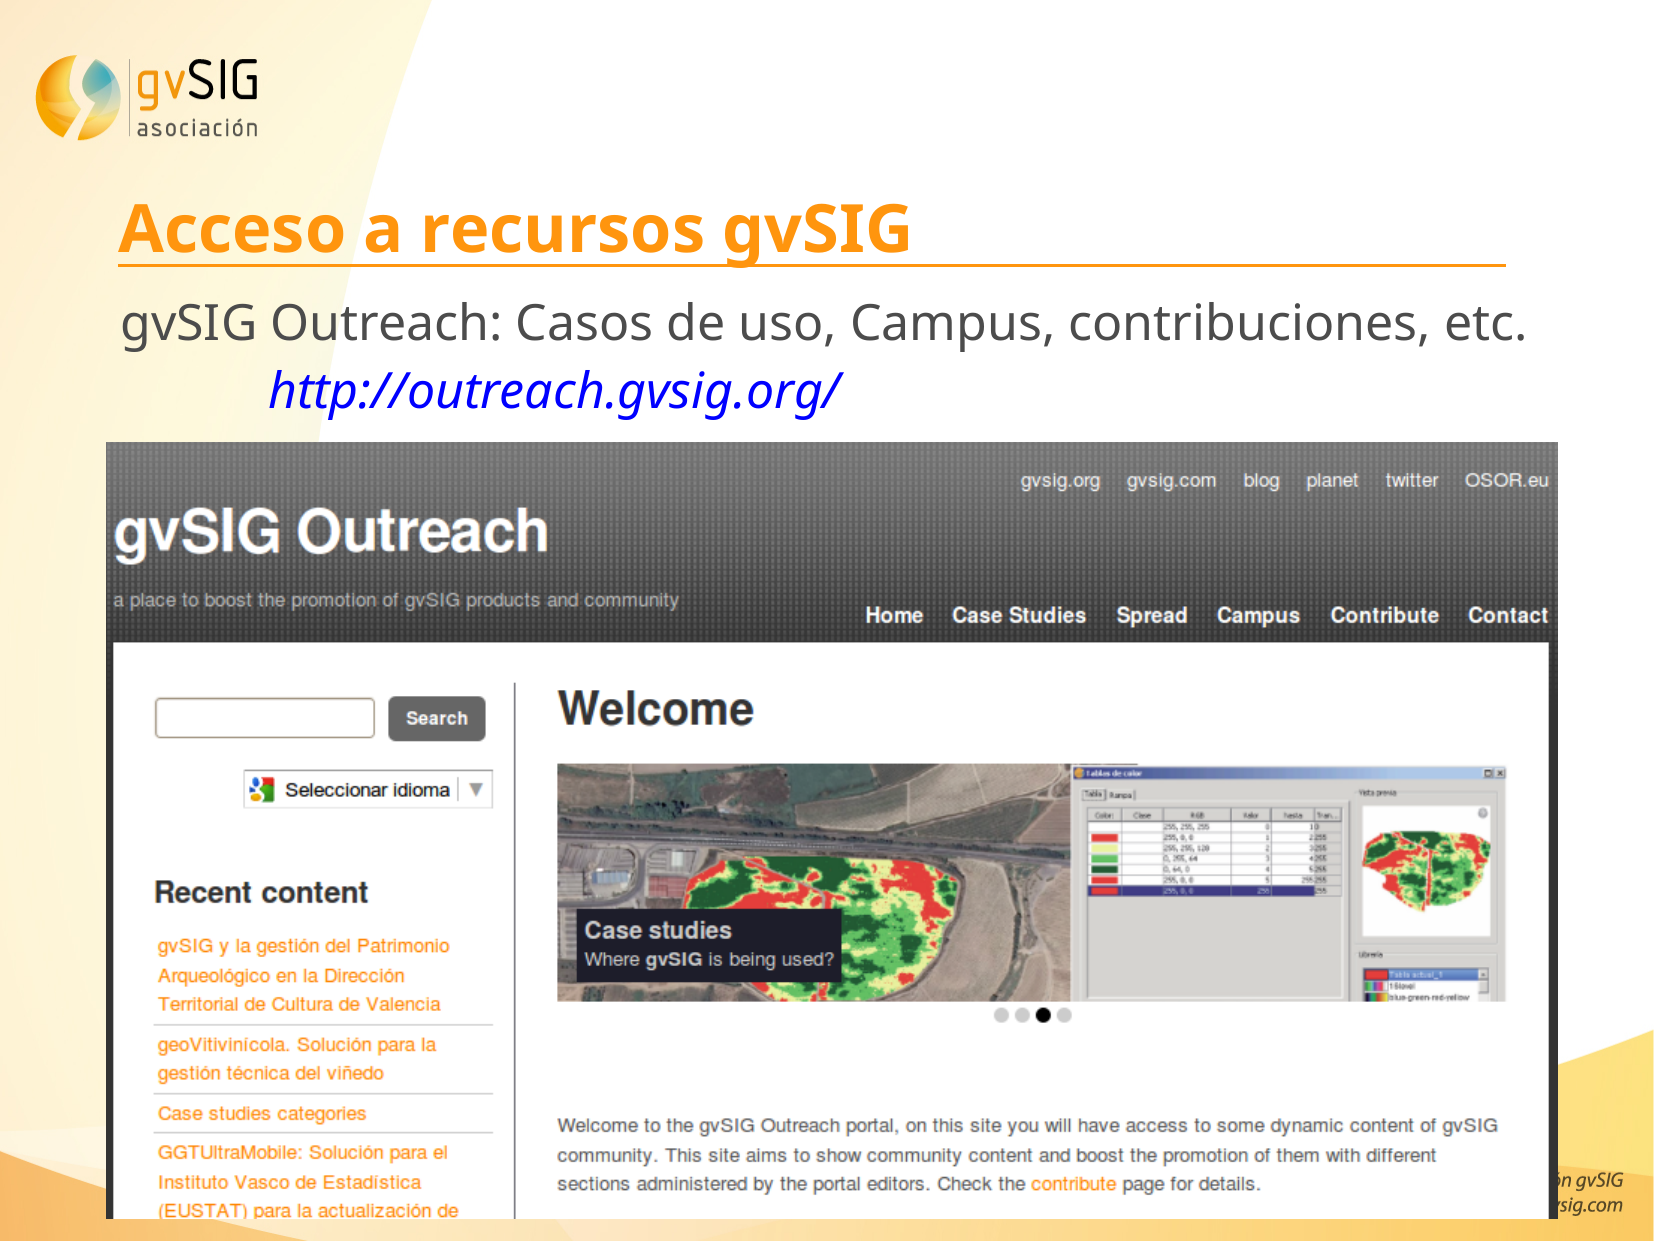

# Acceso a recursos gvSIG
gvSIG Outreach: Casos de uso, Campus, contribuciones, etc. 		http://outreach.gvsig.org/